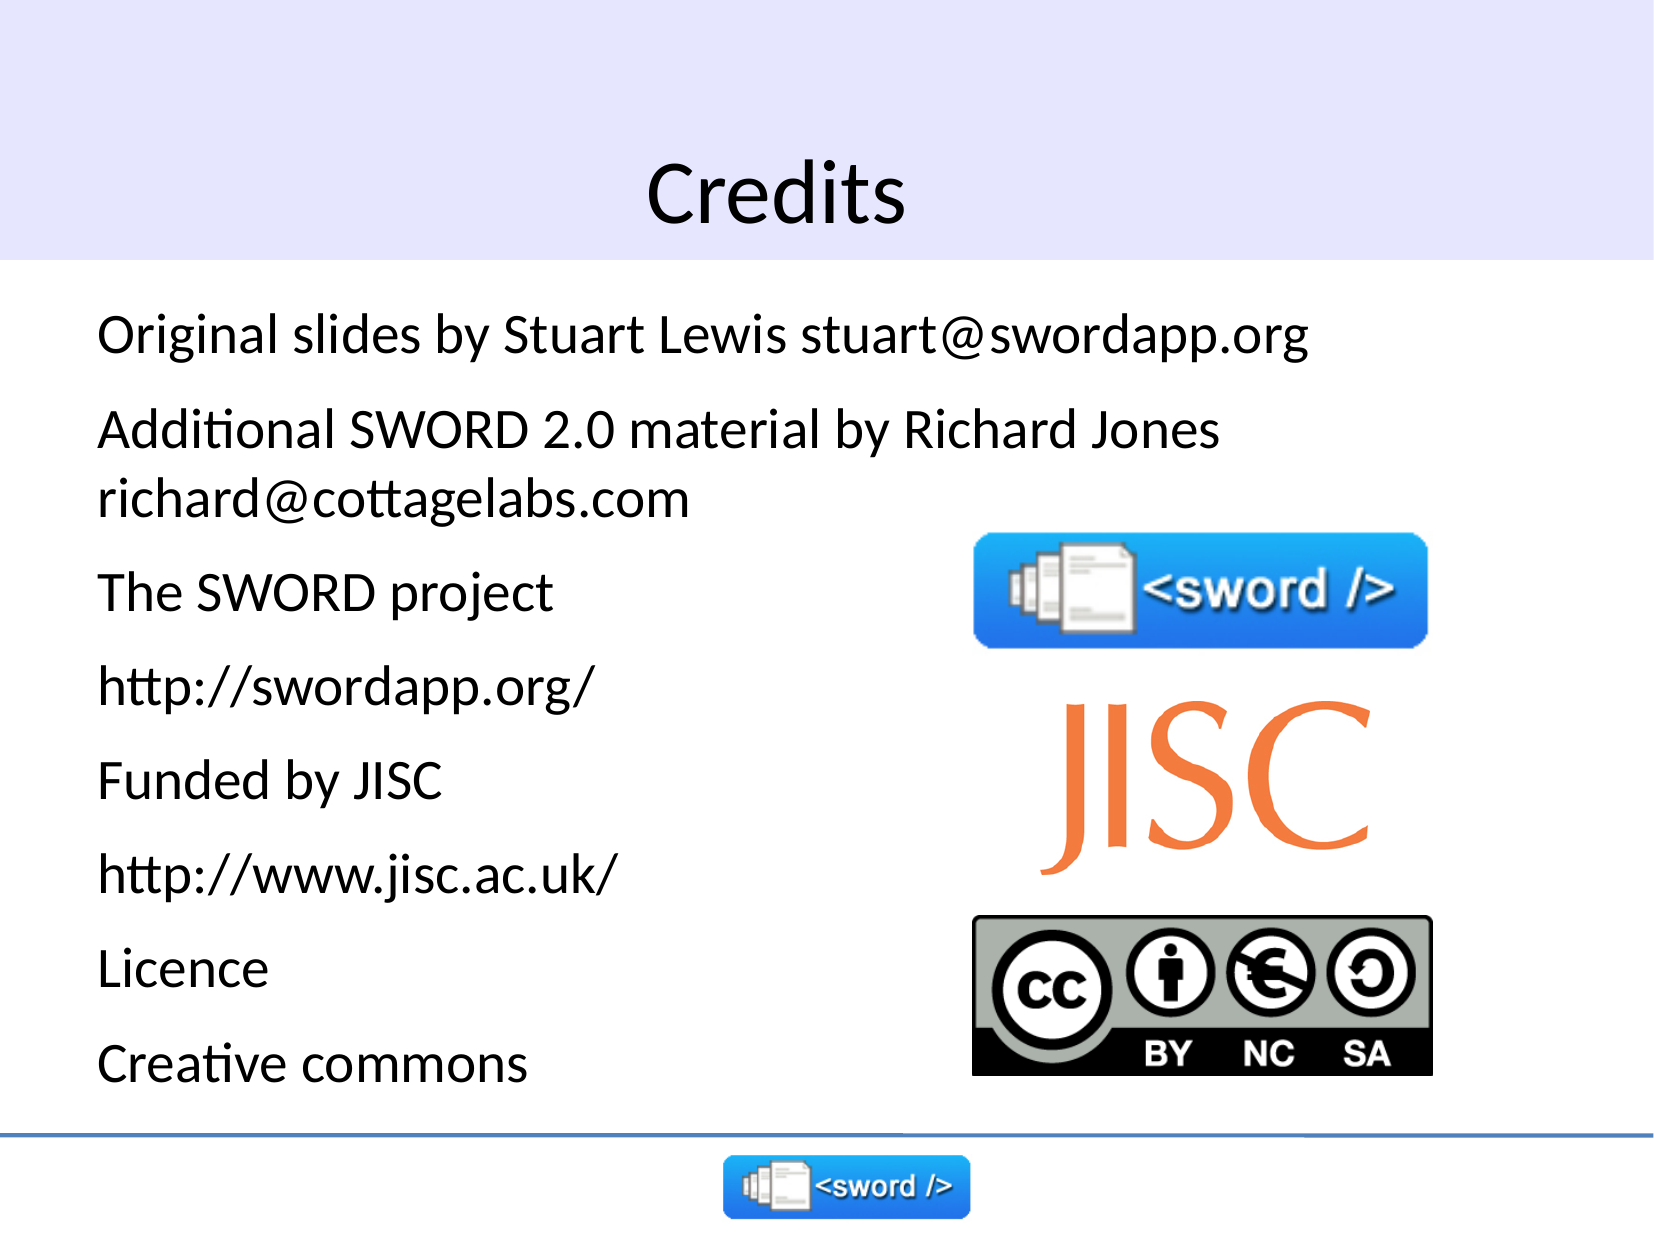

Credits
# Original slides by Stuart Lewis stuart@swordapp.org
Additional SWORD 2.0 material by Richard Jones richard@cottagelabs.com
The SWORD project
http://swordapp.org/
Funded by JISC
http://www.jisc.ac.uk/
Licence
Creative commons